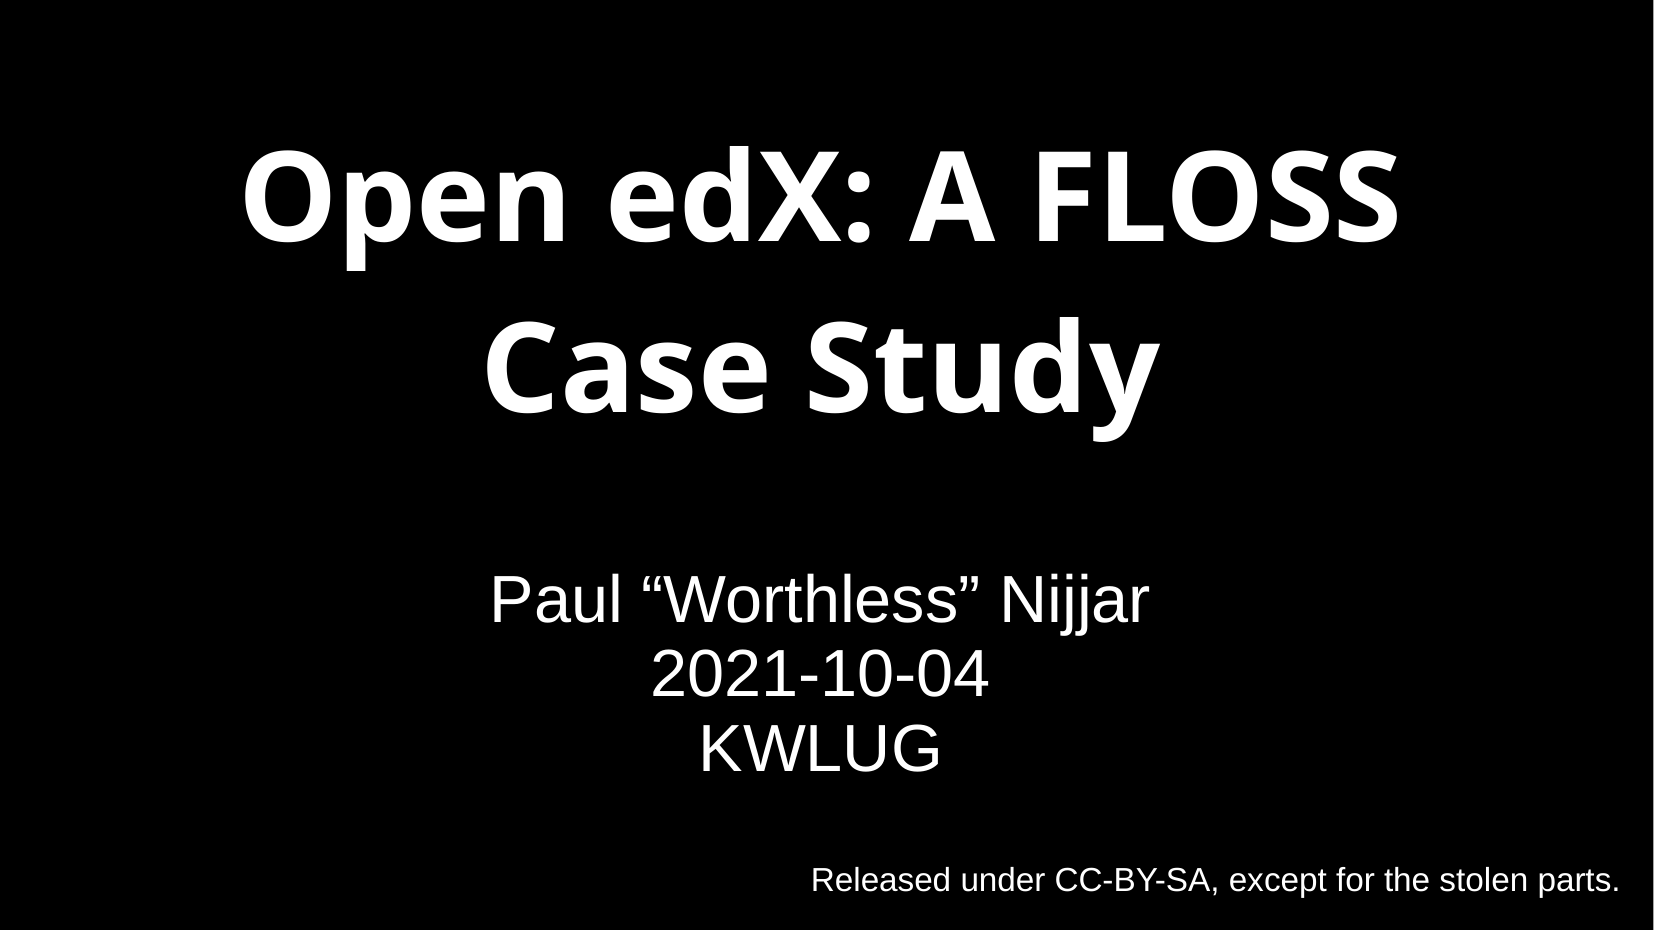

# Open edX: A FLOSS Case Study
Paul “Worthless” Nijjar
2021-10-04
KWLUG
Released under CC-BY-SA, except for the stolen parts.